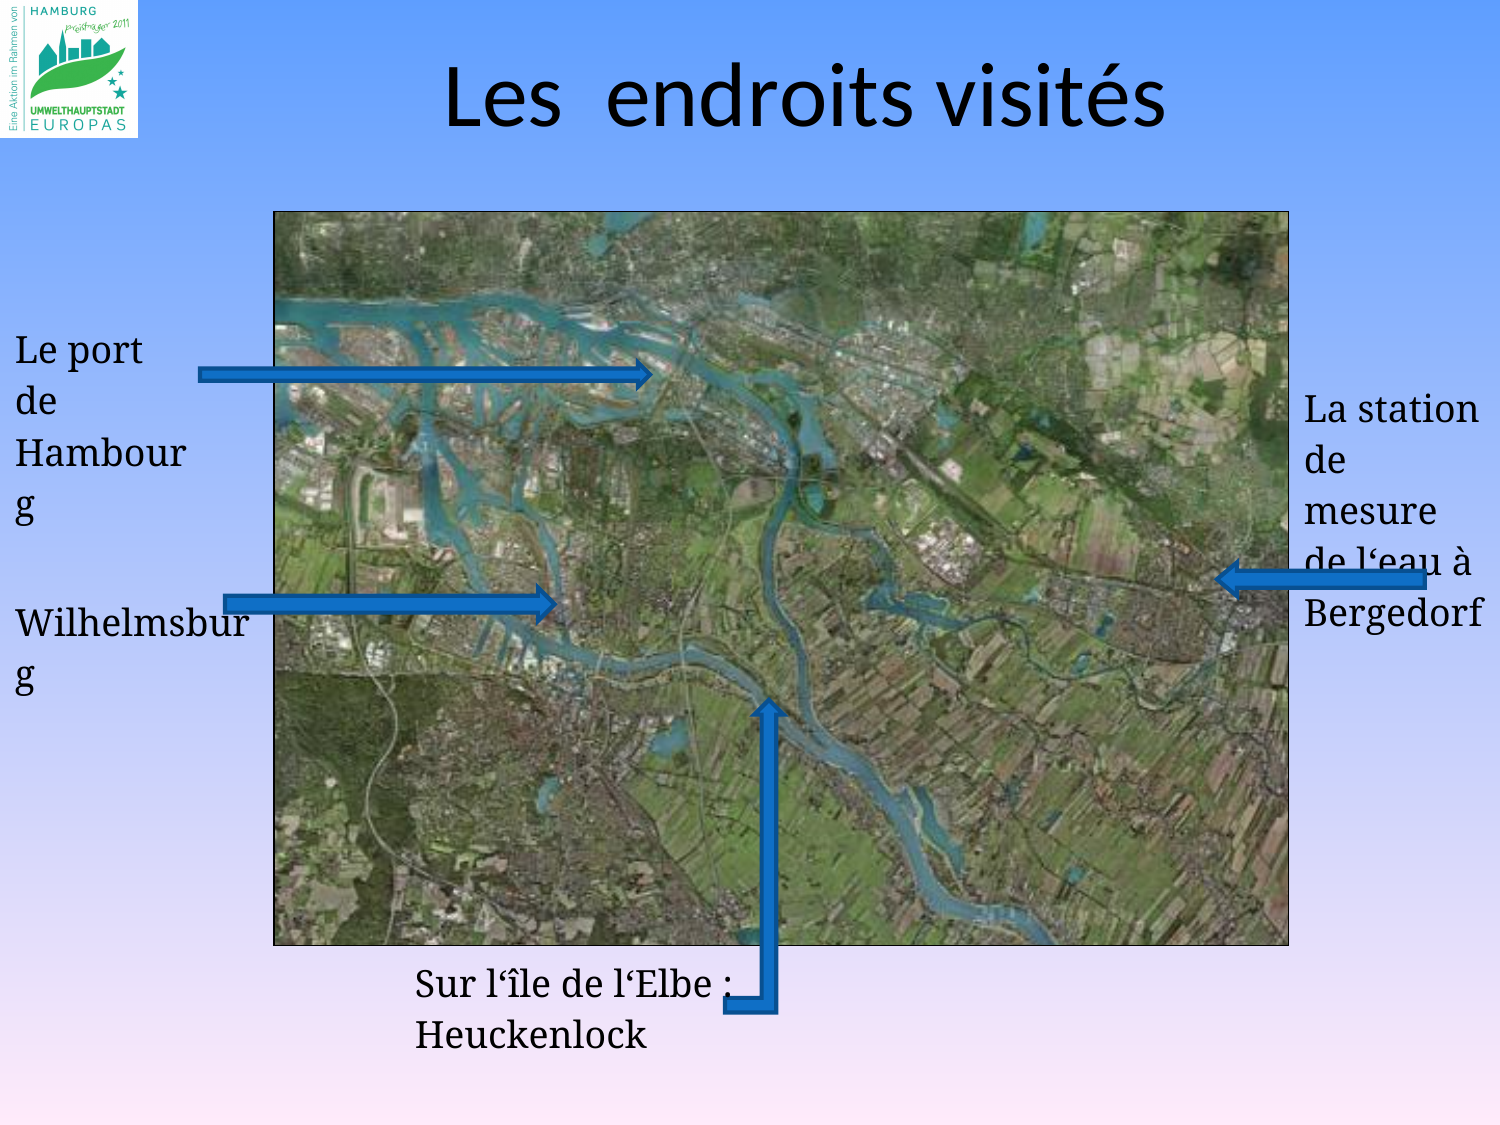

Les endroits visités
Le port de Hambourg
La station de mesure de l‘eau à Bergedorf
 Wilhelmsburg
Sur l‘île de l‘Elbe : Heuckenlock